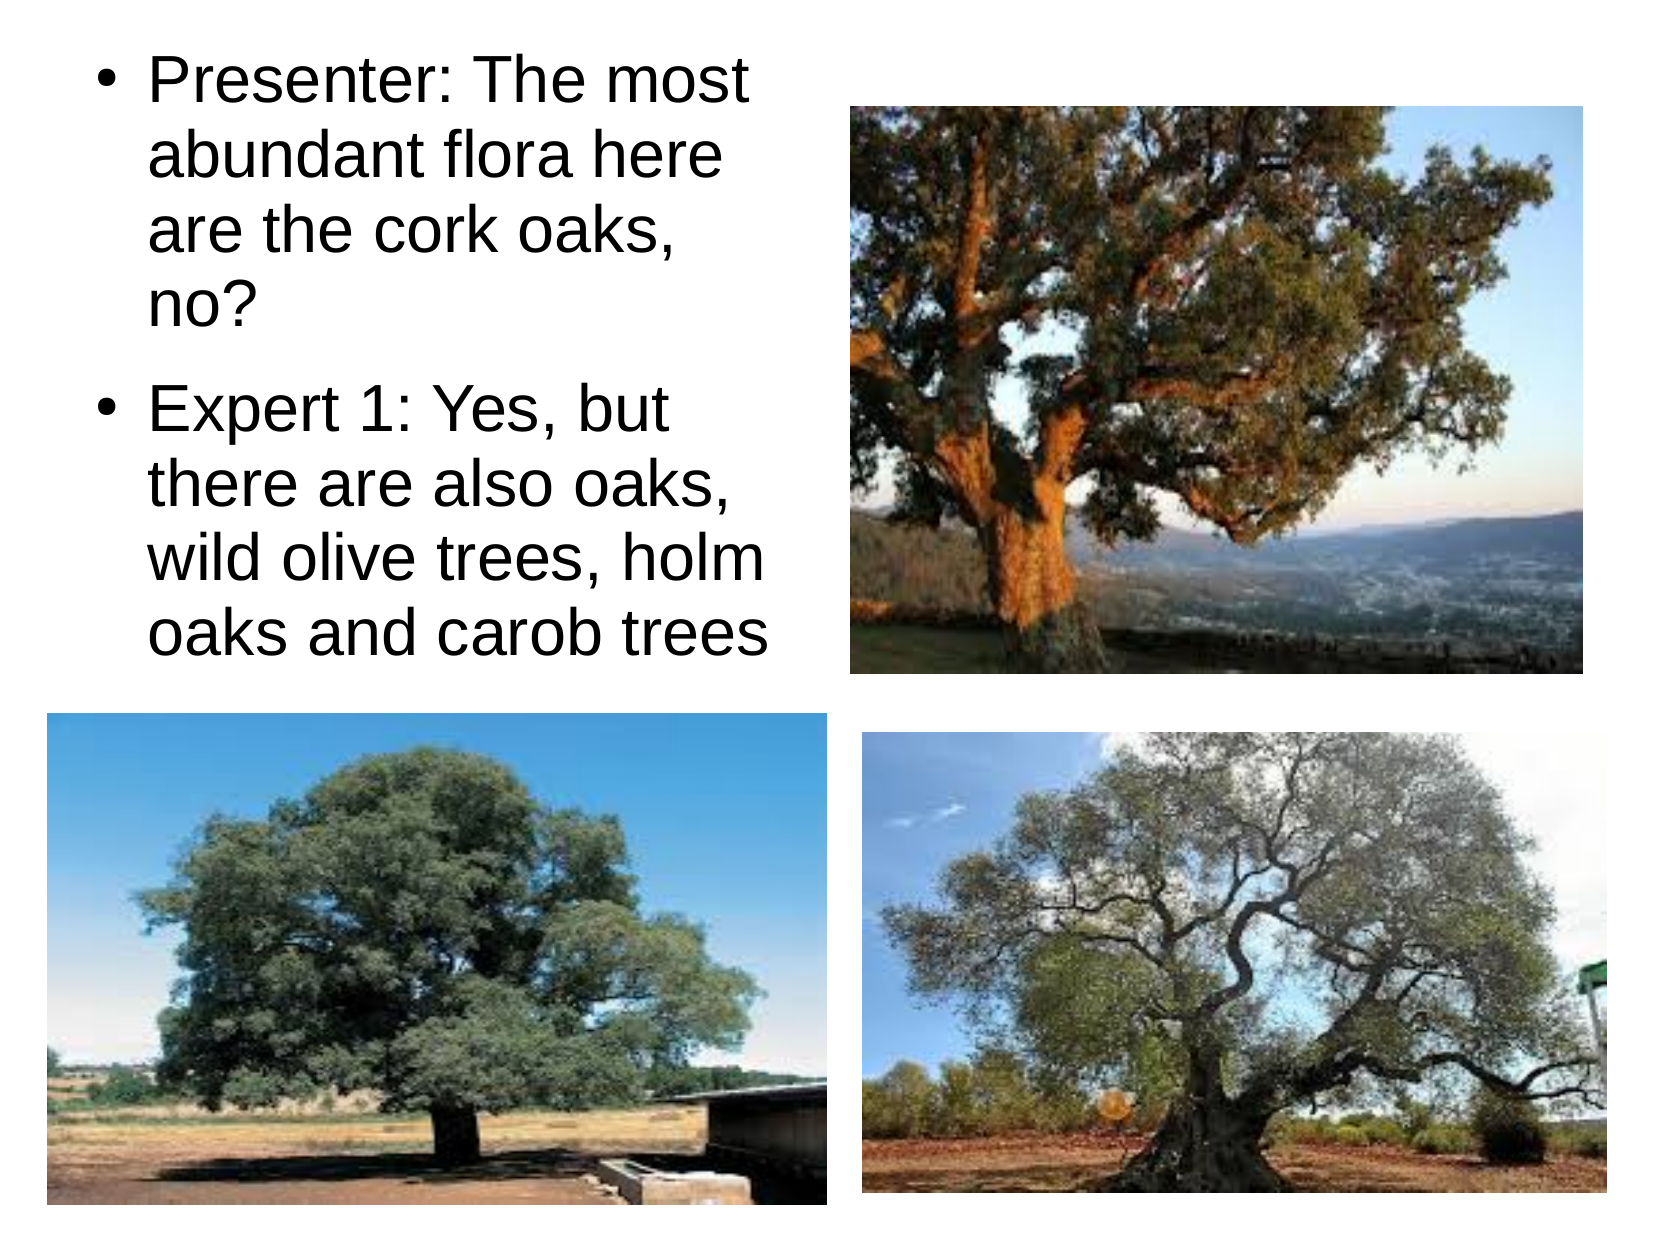

# Presenter: The most abundant flora here are the cork oaks, no?
Expert 1: Yes, but there are also oaks, wild olive trees, holm oaks and carob trees